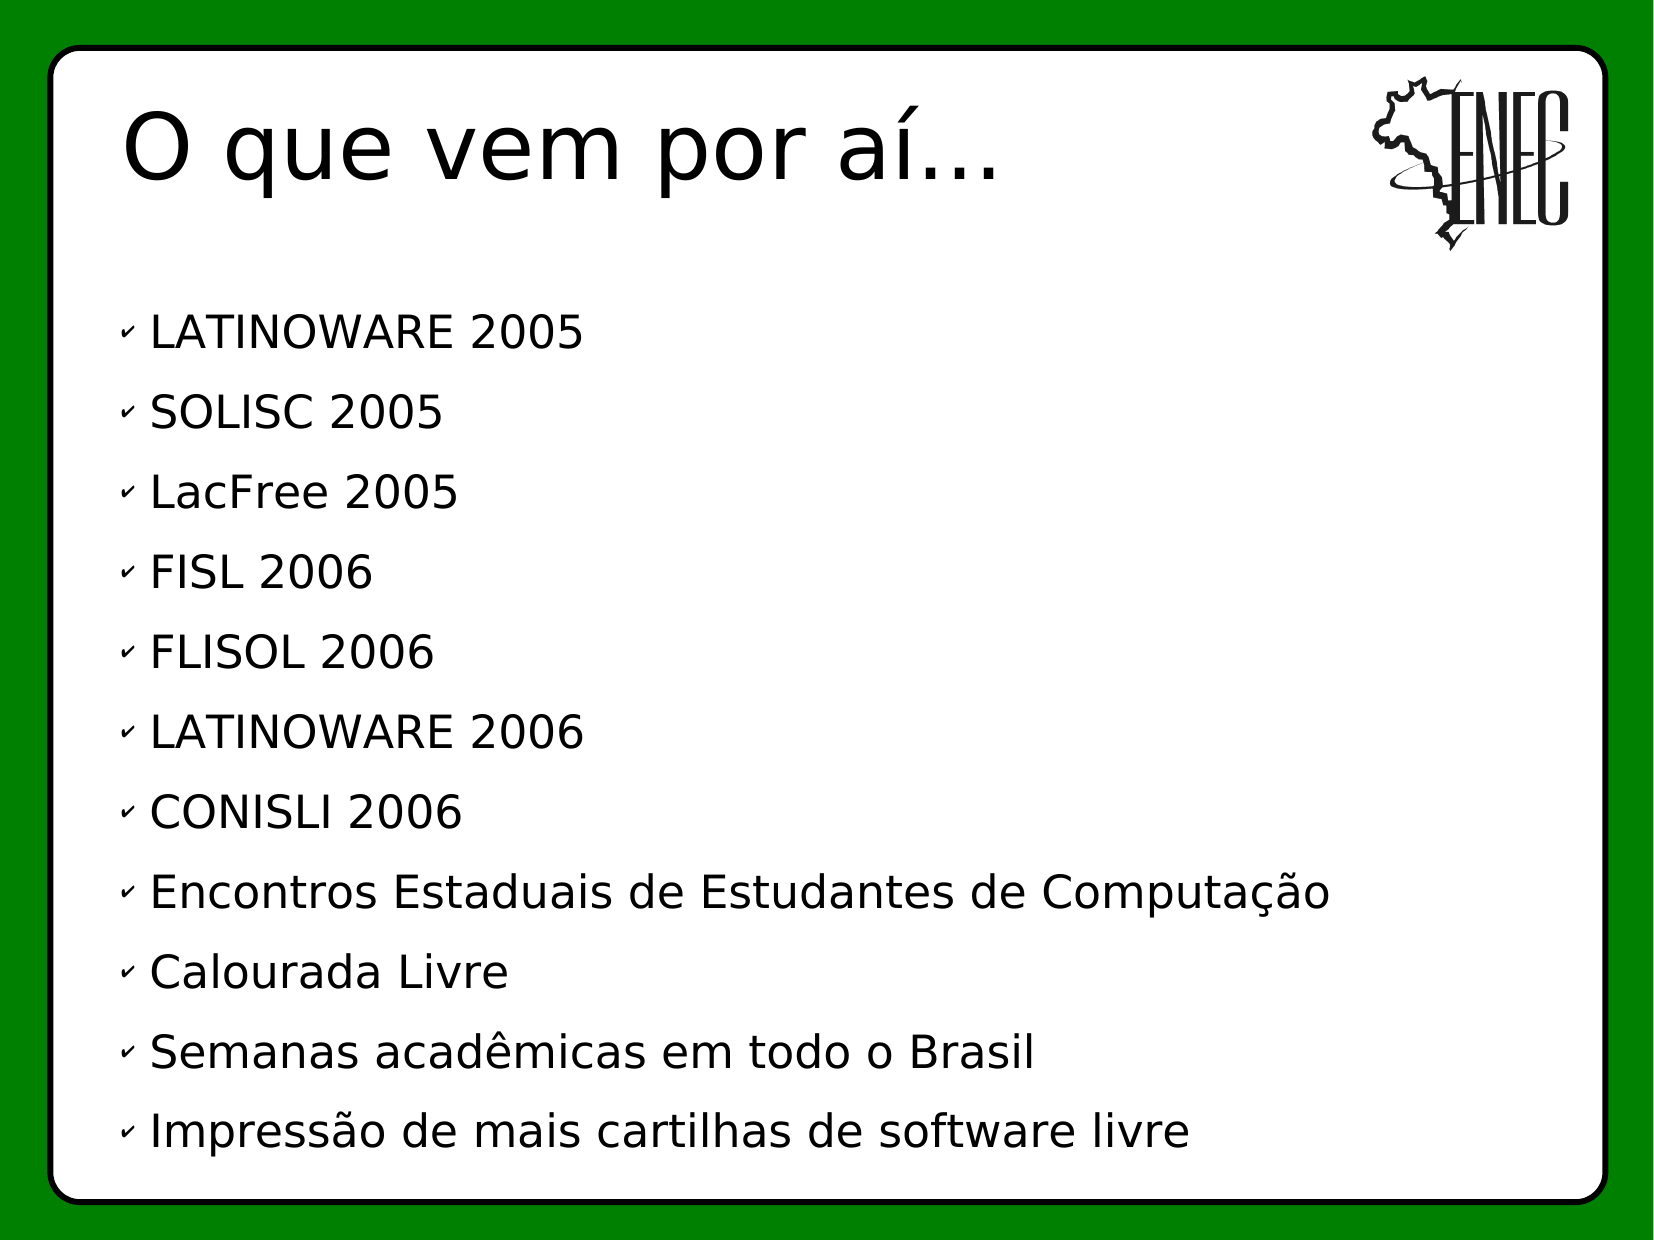

# O que vem por aí...
 LATINOWARE 2005
 SOLISC 2005
 LacFree 2005
 FISL 2006
 FLISOL 2006
 LATINOWARE 2006
 CONISLI 2006
 Encontros Estaduais de Estudantes de Computação
 Calourada Livre
 Semanas acadêmicas em todo o Brasil
 Impressão de mais cartilhas de software livre